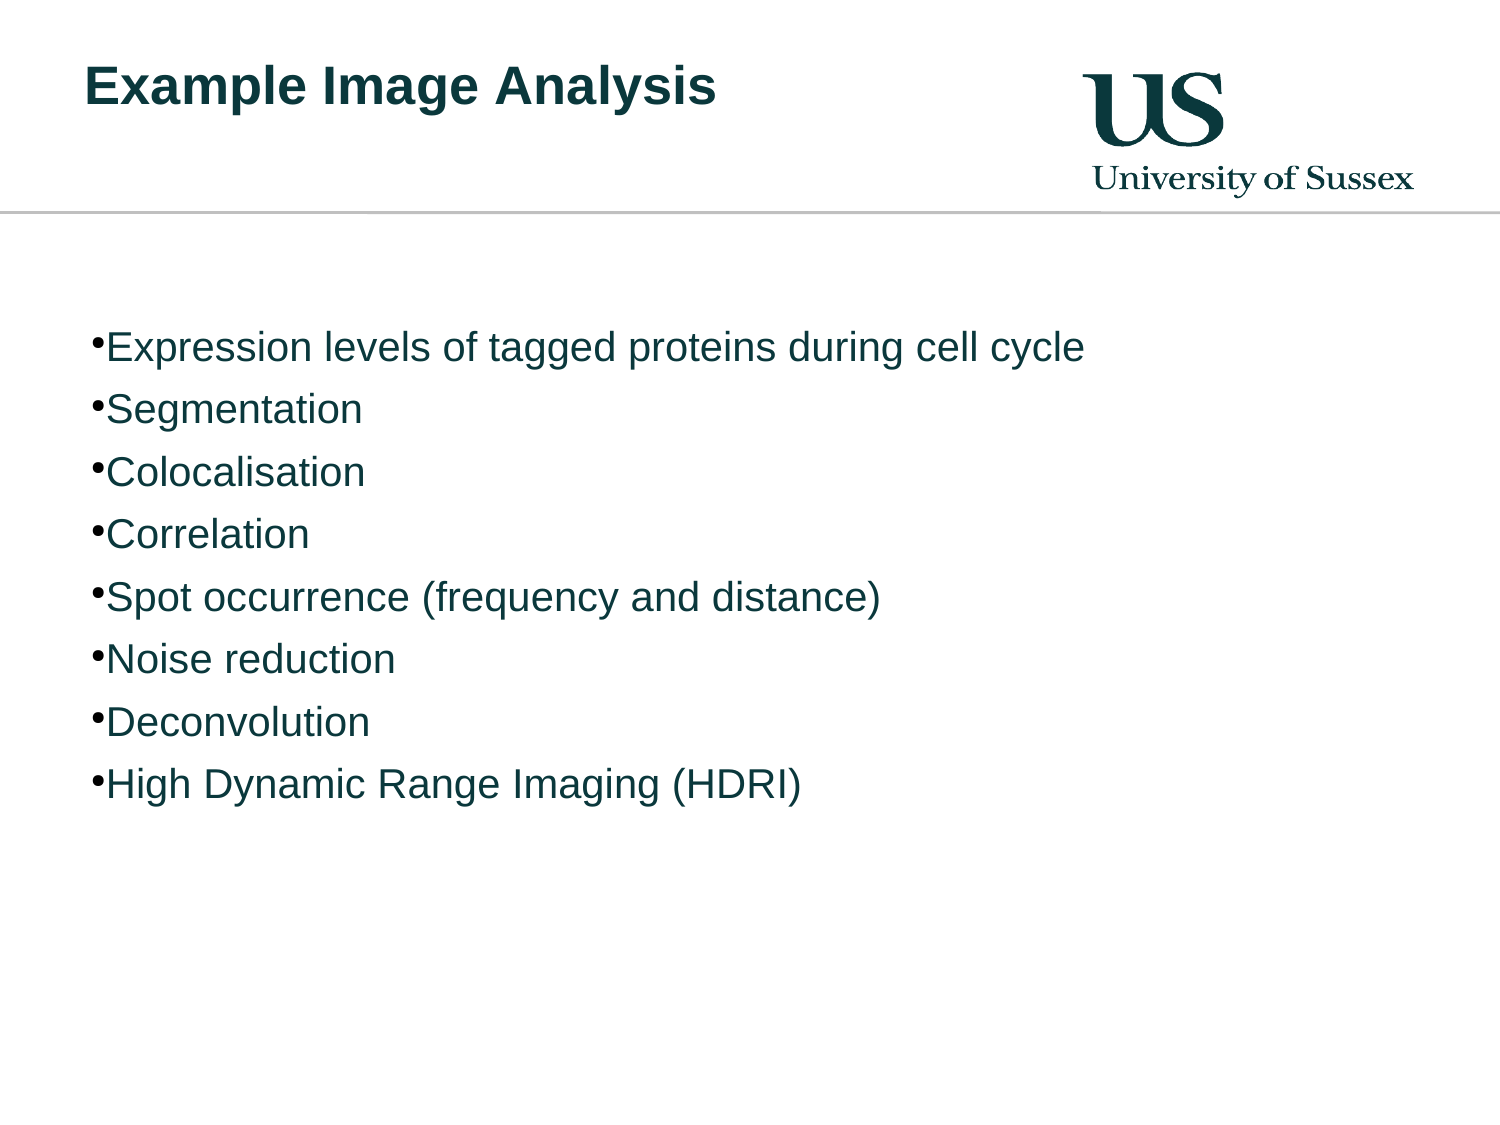

# Example Image Analysis
Expression levels of tagged proteins during cell cycle
Segmentation
Colocalisation
Correlation
Spot occurrence (frequency and distance)
Noise reduction
Deconvolution
High Dynamic Range Imaging (HDRI)